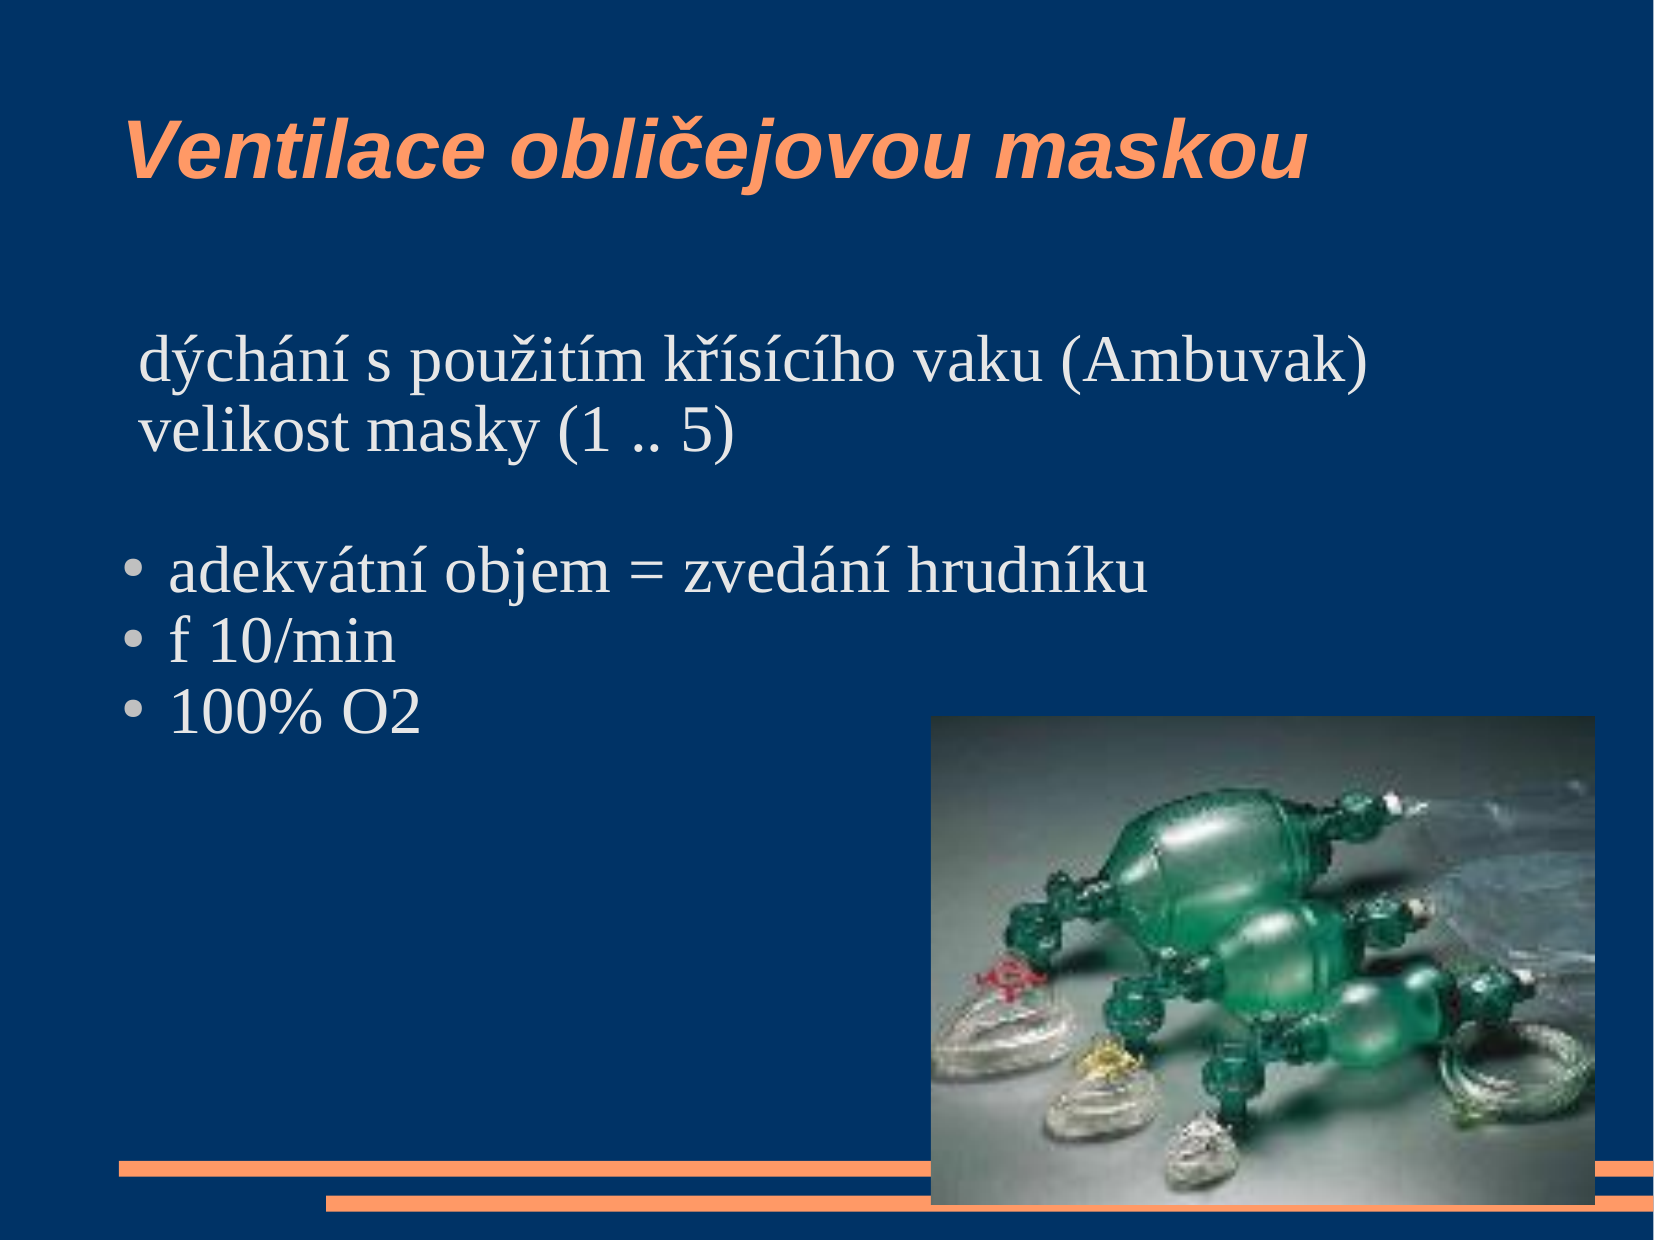

# Ventilace obličejovou maskou
dýchání s použitím křísícího vaku (Ambuvak)
velikost masky (1 .. 5)
adekvátní objem = zvedání hrudníku
f 10/min
100% O2